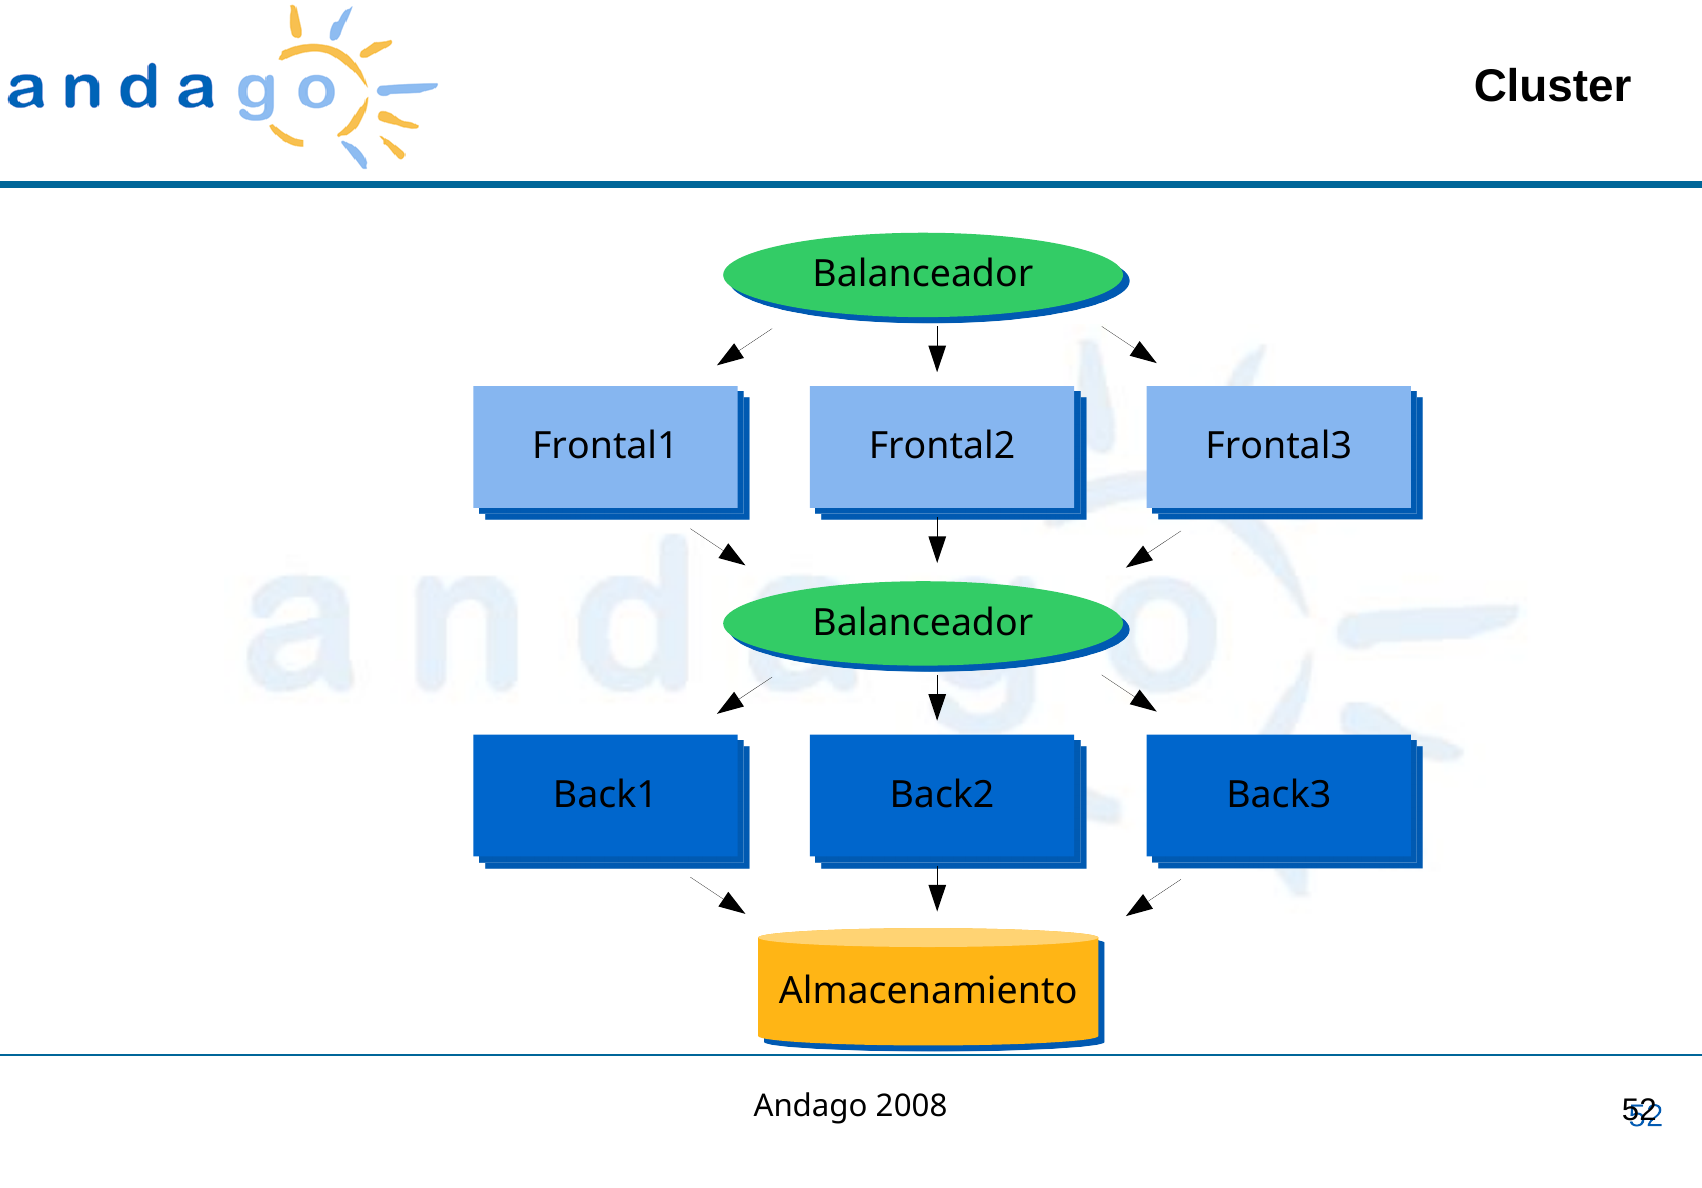

# Cluster
Balanceador
Frontal1
Frontal2
Frontal3
Balanceador
Back1
Back2
Back3
Almacenamiento